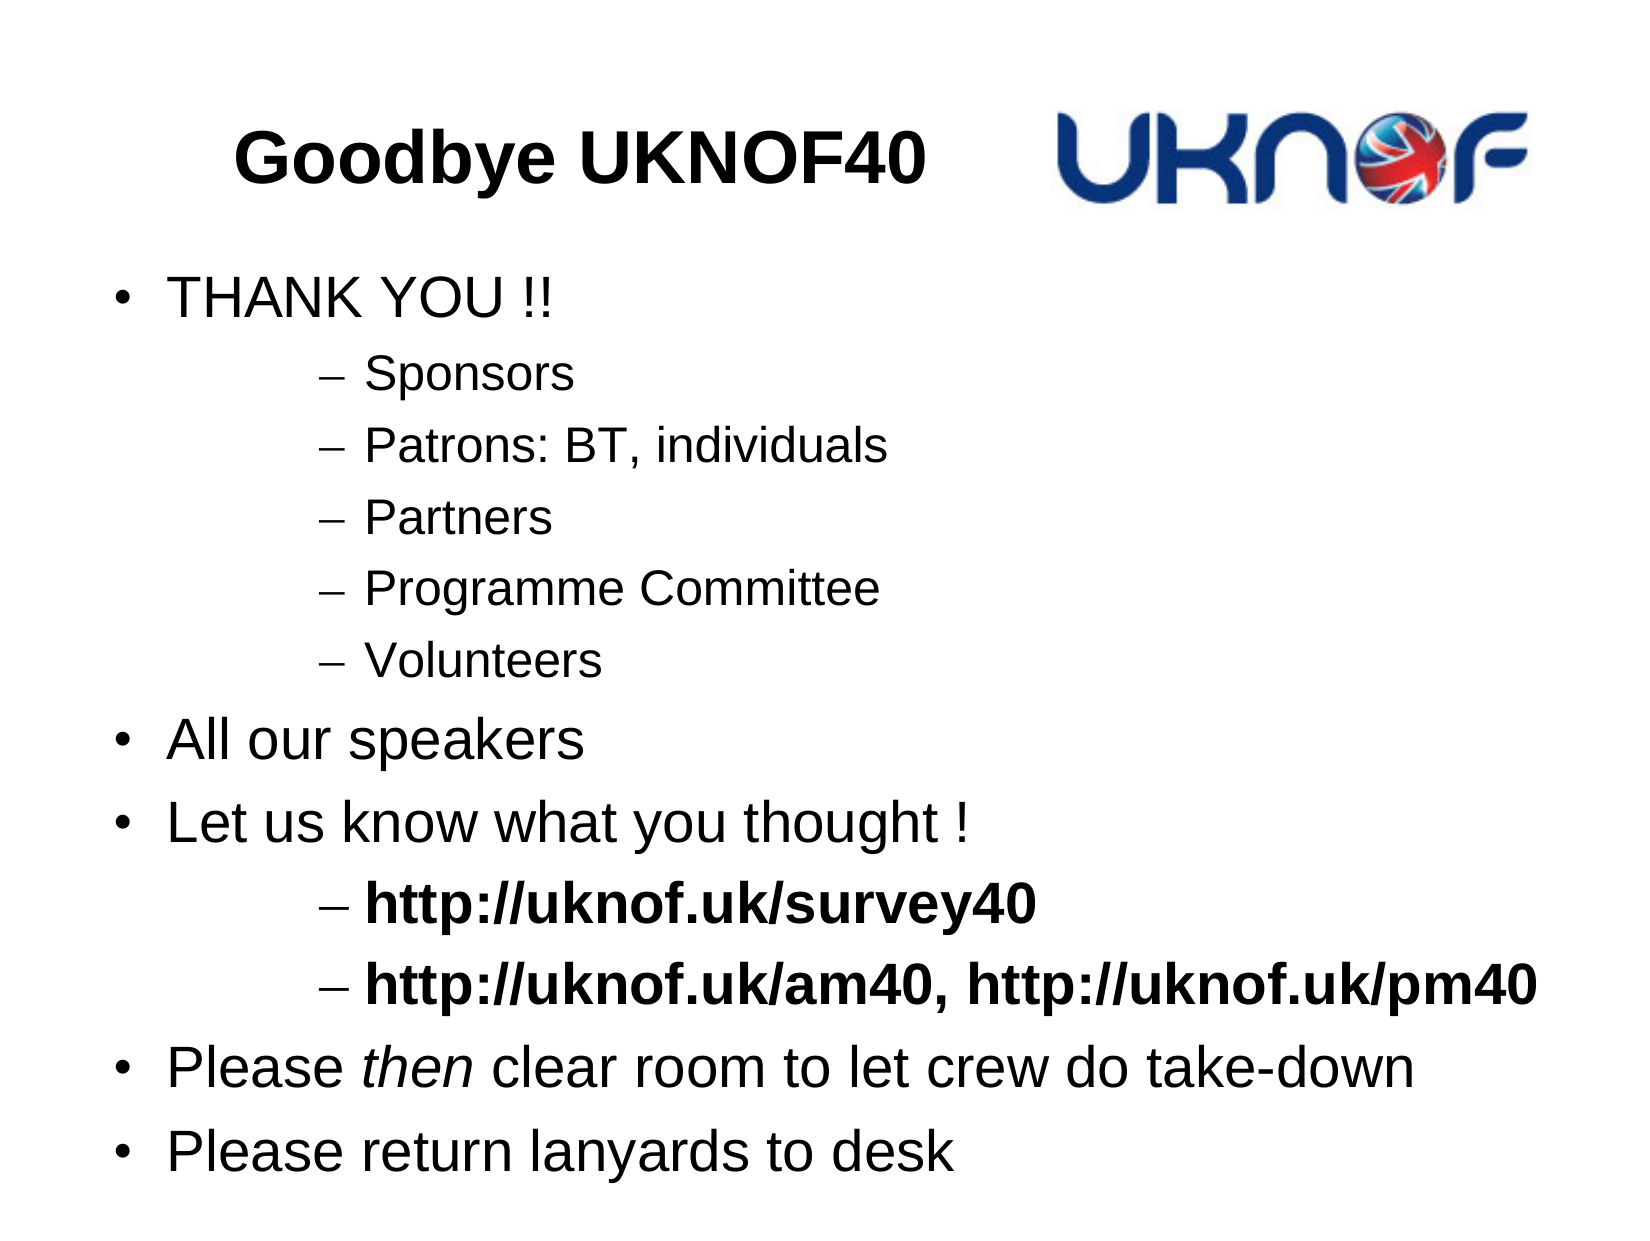

# Goodbye UKNOF40
THANK YOU !!
Sponsors
Patrons: BT, individuals
Partners
Programme Committee
Volunteers
All our speakers
Let us know what you thought !
http://uknof.uk/survey40
http://uknof.uk/am40, http://uknof.uk/pm40
Please then clear room to let crew do take-down
Please return lanyards to desk